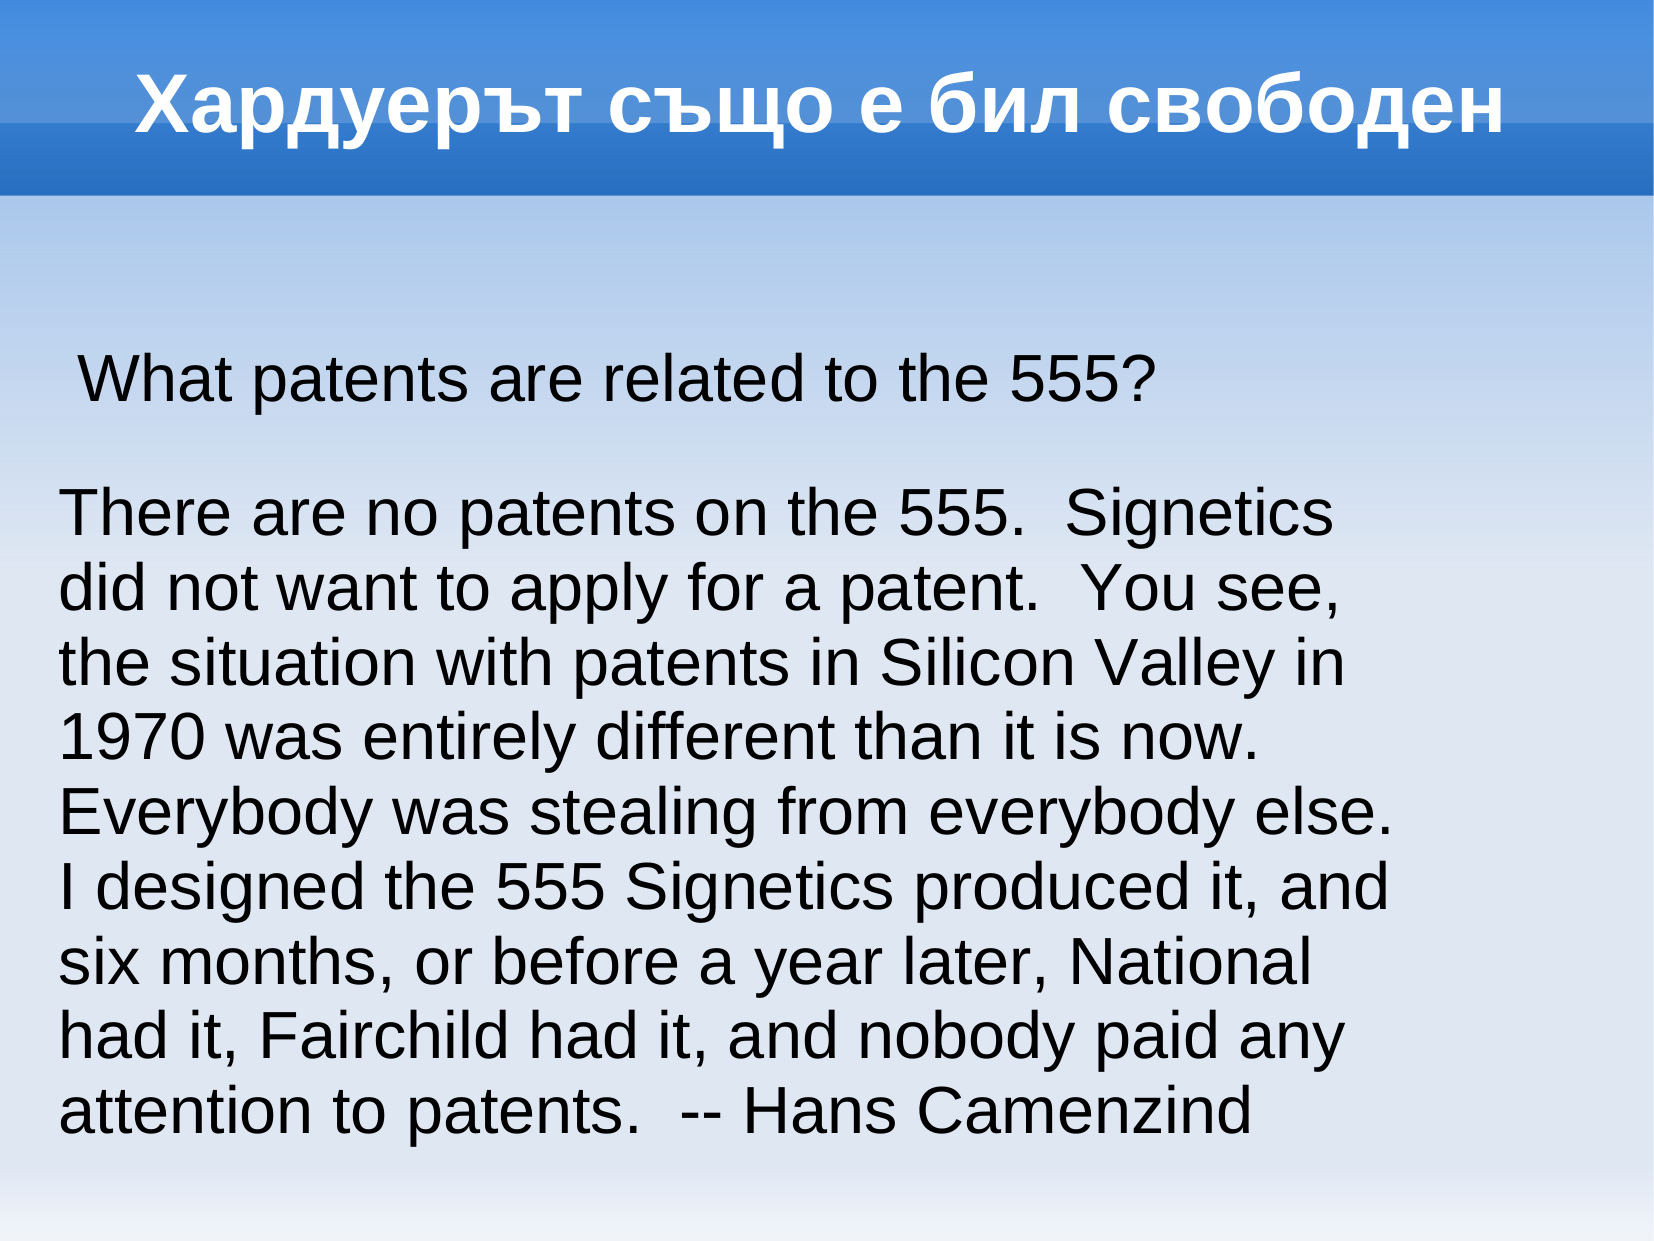

# Хардуерът също е бил свободен
 What patents are related to the 555?
There are no patents on the 555. Signetics did not want to apply for a patent. You see, the situation with patents in Silicon Valley in 1970 was entirely different than it is now. Everybody was stealing from everybody else. I designed the 555 Signetics produced it, and six months, or before a year later, National had it, Fairchild had it, and nobody paid any attention to patents. -- Hans Camenzind